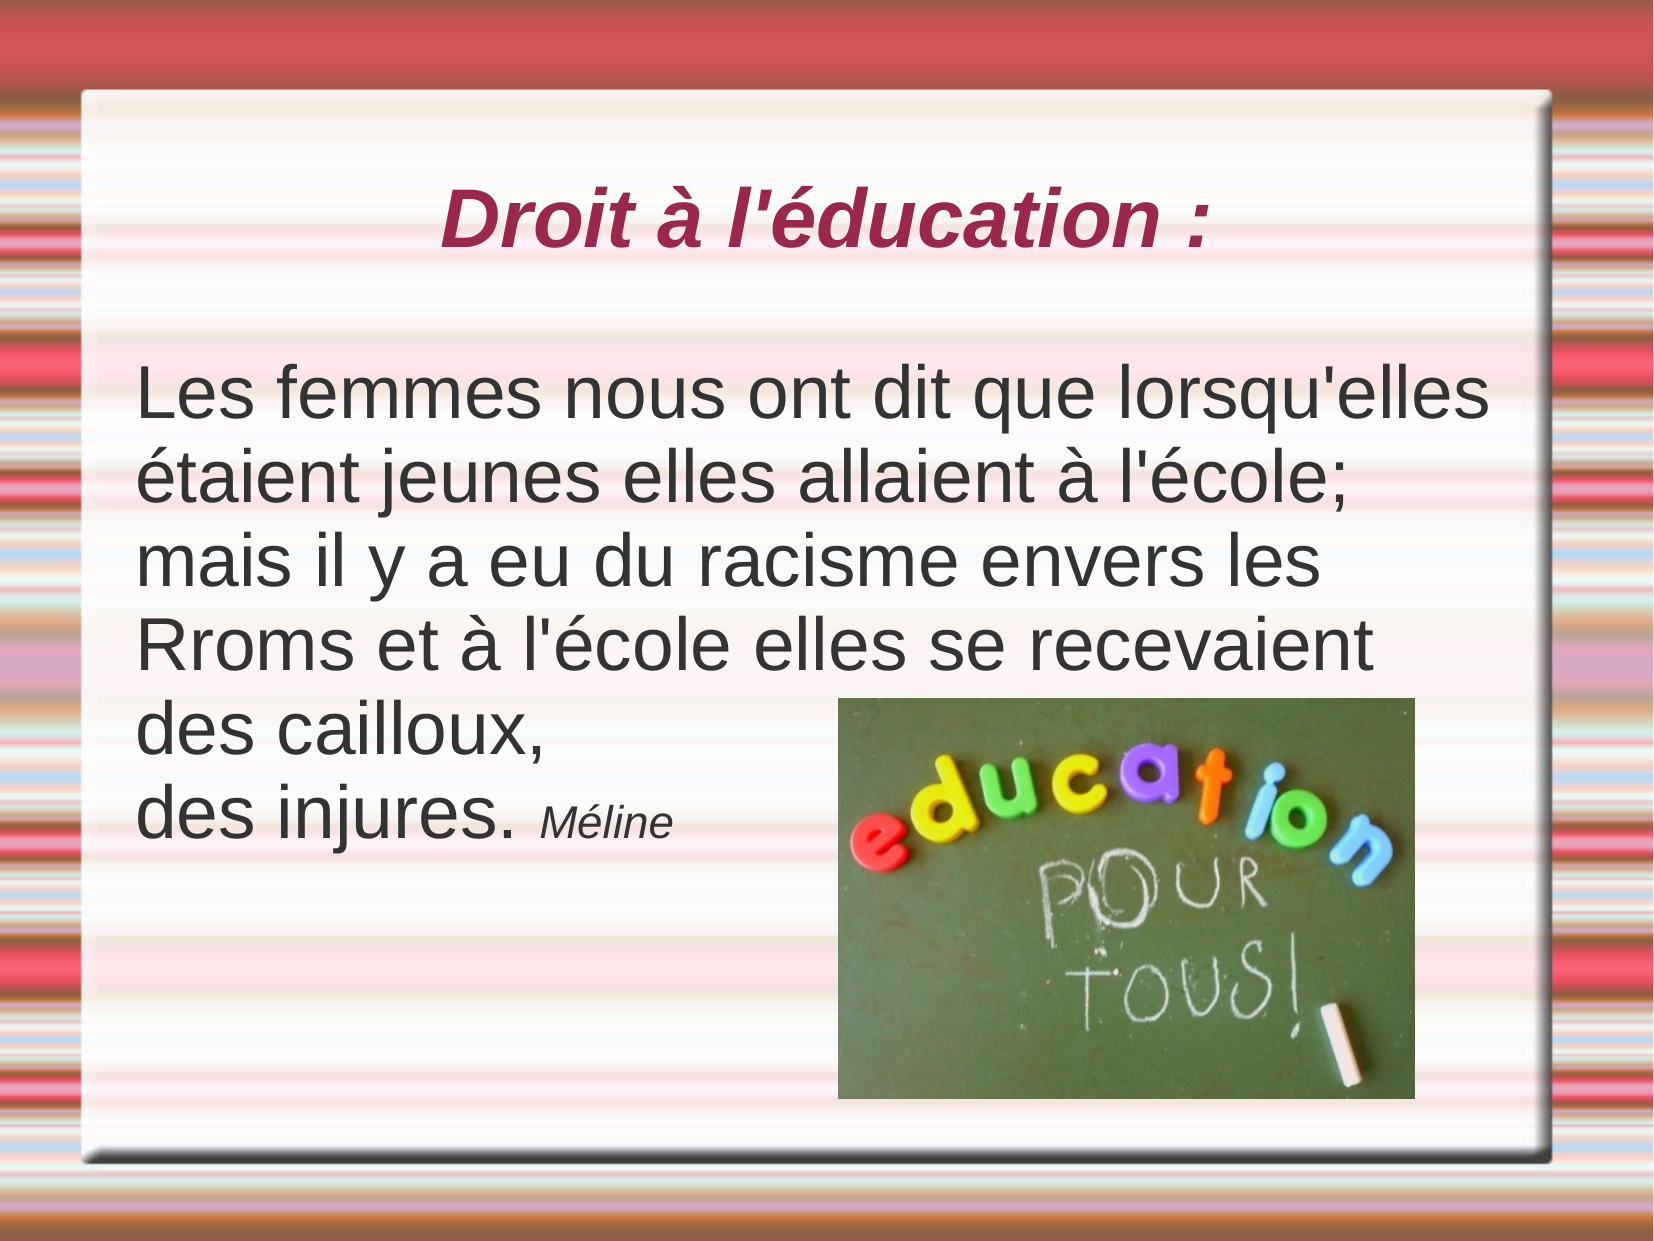

# Droit à l'éducation :
Les femmes nous ont dit que lorsqu'elles étaient jeunes elles allaient à l'école; mais il y a eu du racisme envers les Rroms et à l'école elles se recevaient des cailloux,
des injures. Méline